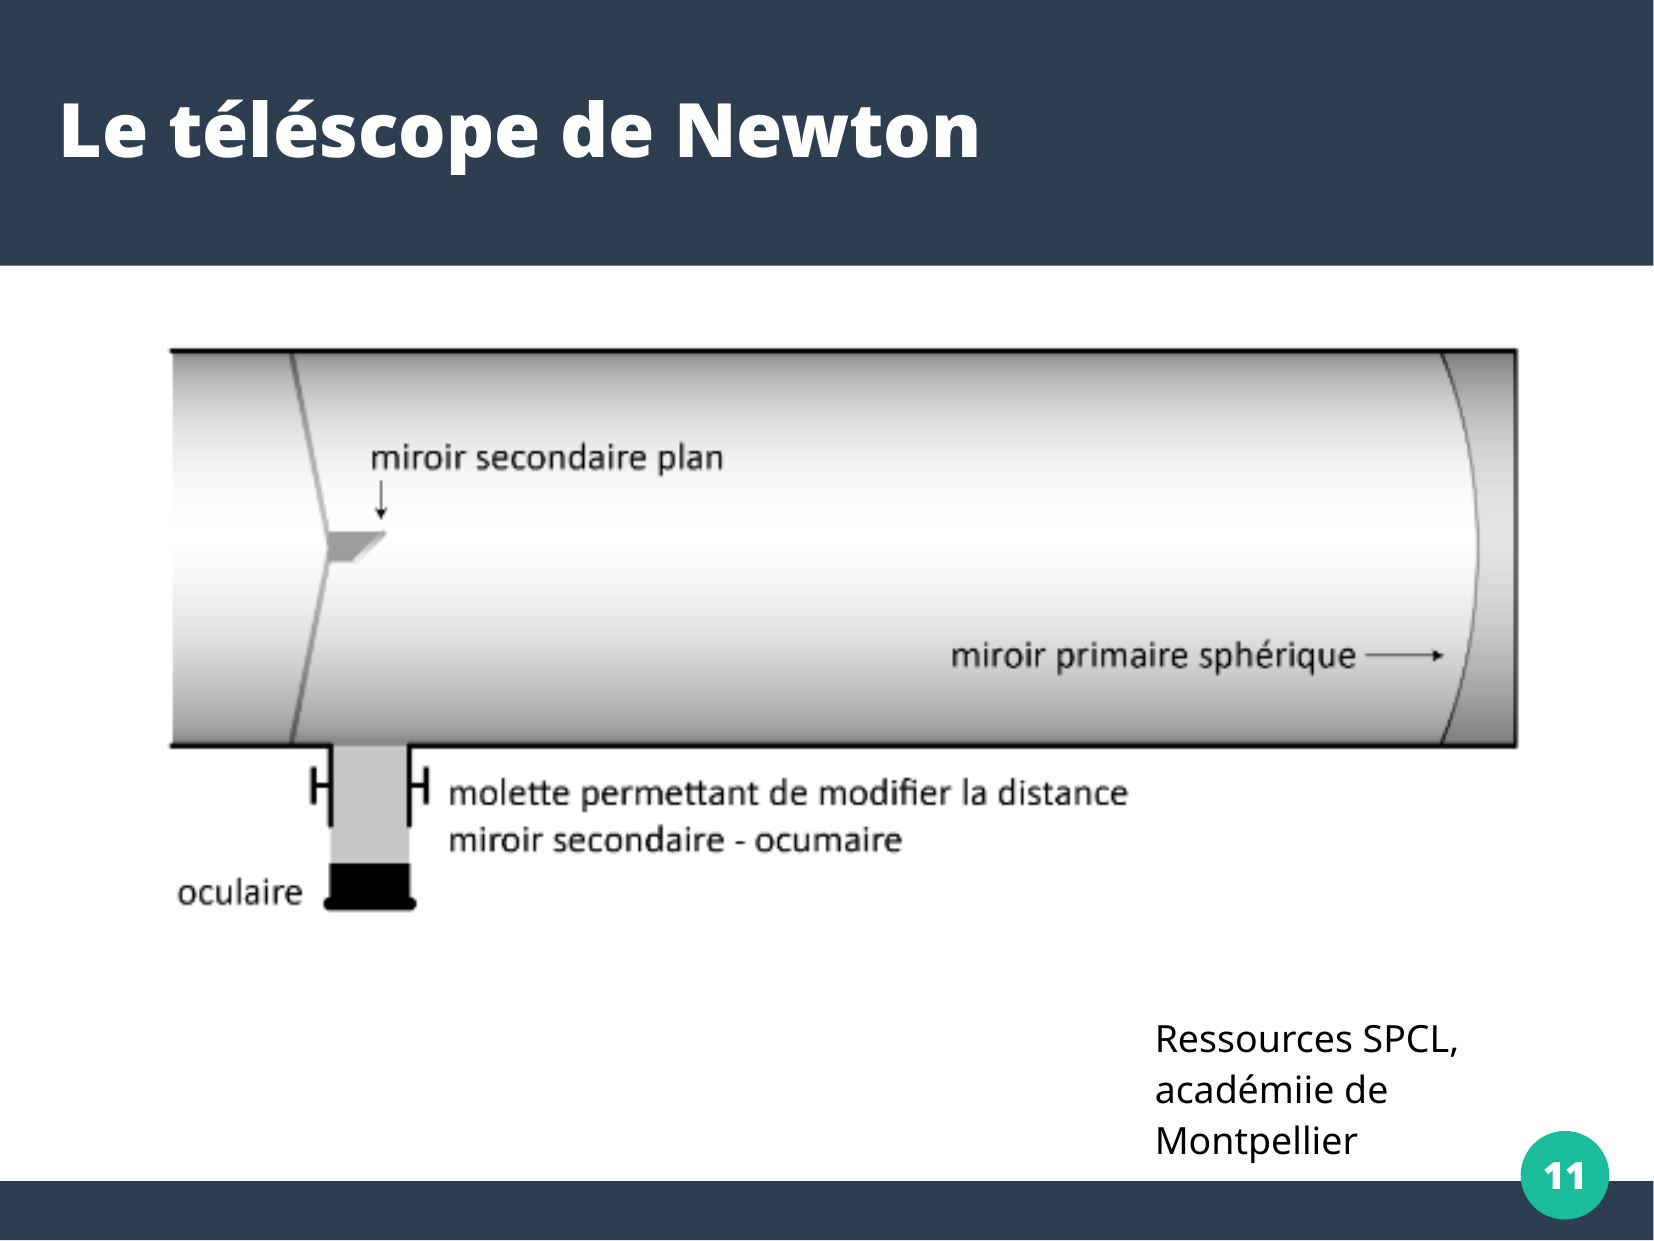

# Le téléscope de Newton
Ressources SPCL, académiie de Montpellier
11